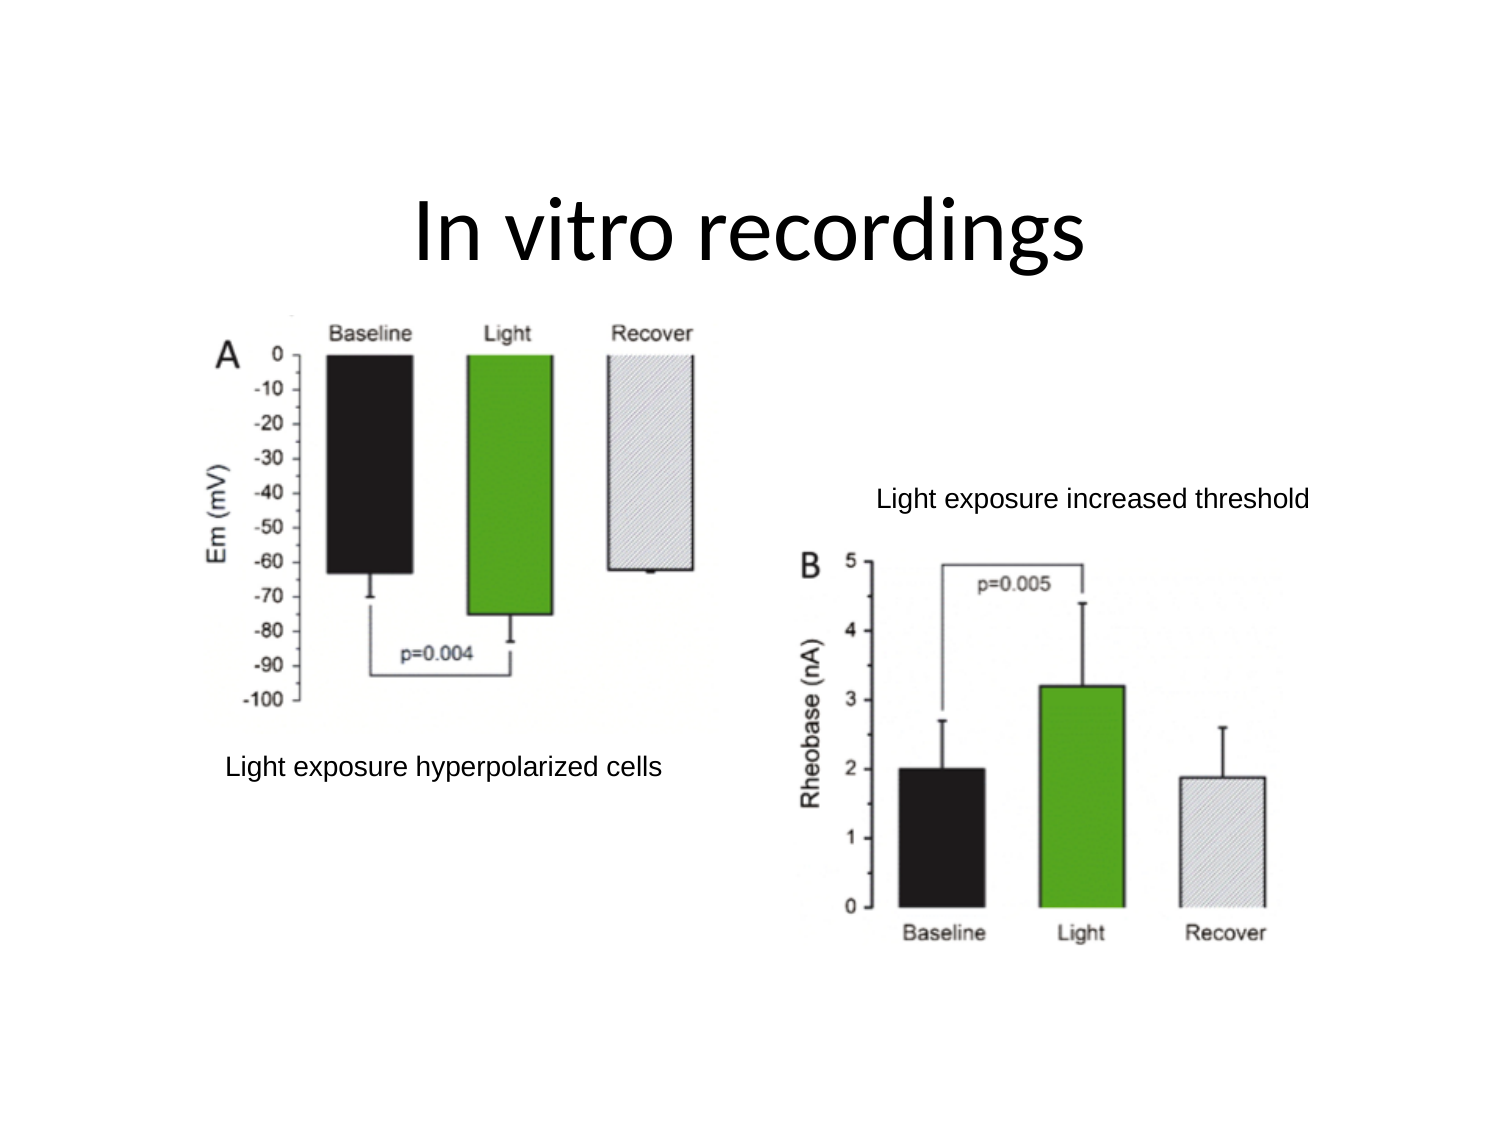

# In vitro recordings
Light exposure increased threshold
Light exposure hyperpolarized cells